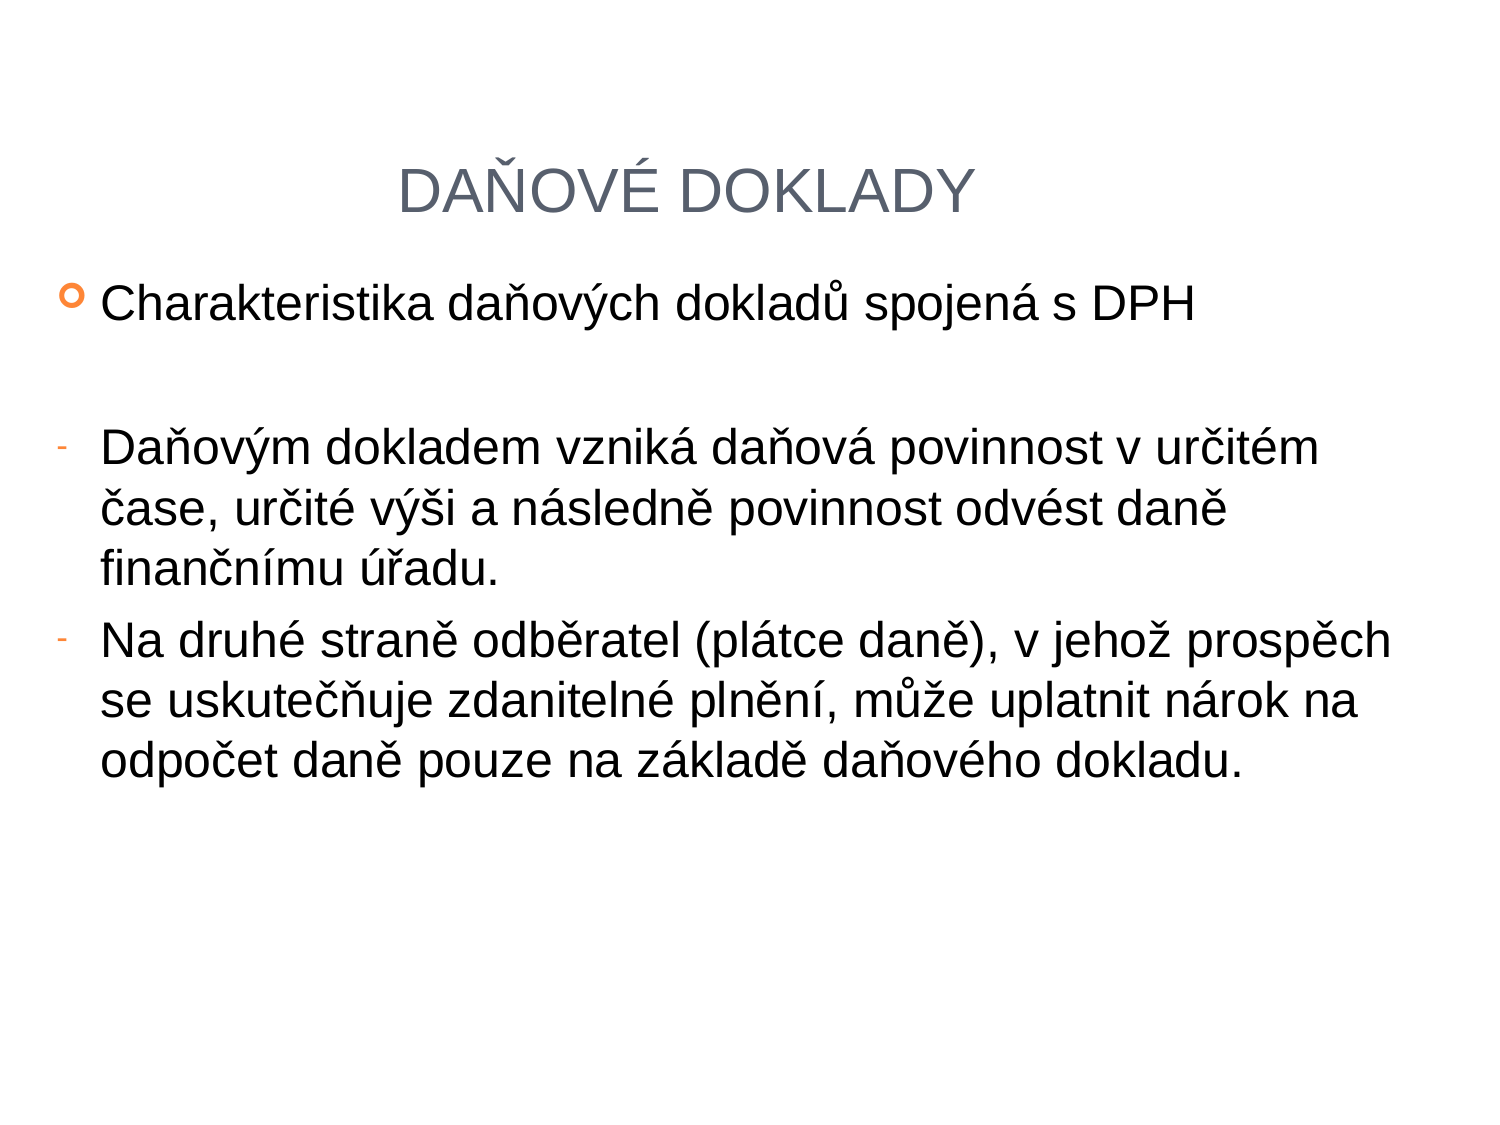

# DAŇOVÉ DOKLADY
Charakteristika daňových dokladů spojená s DPH
Daňovým dokladem vzniká daňová povinnost v určitém čase, určité výši a následně povinnost odvést daně finančnímu úřadu.
Na druhé straně odběratel (plátce daně), v jehož prospěch se uskutečňuje zdanitelné plnění, může uplatnit nárok na odpočet daně pouze na základě daňového dokladu.